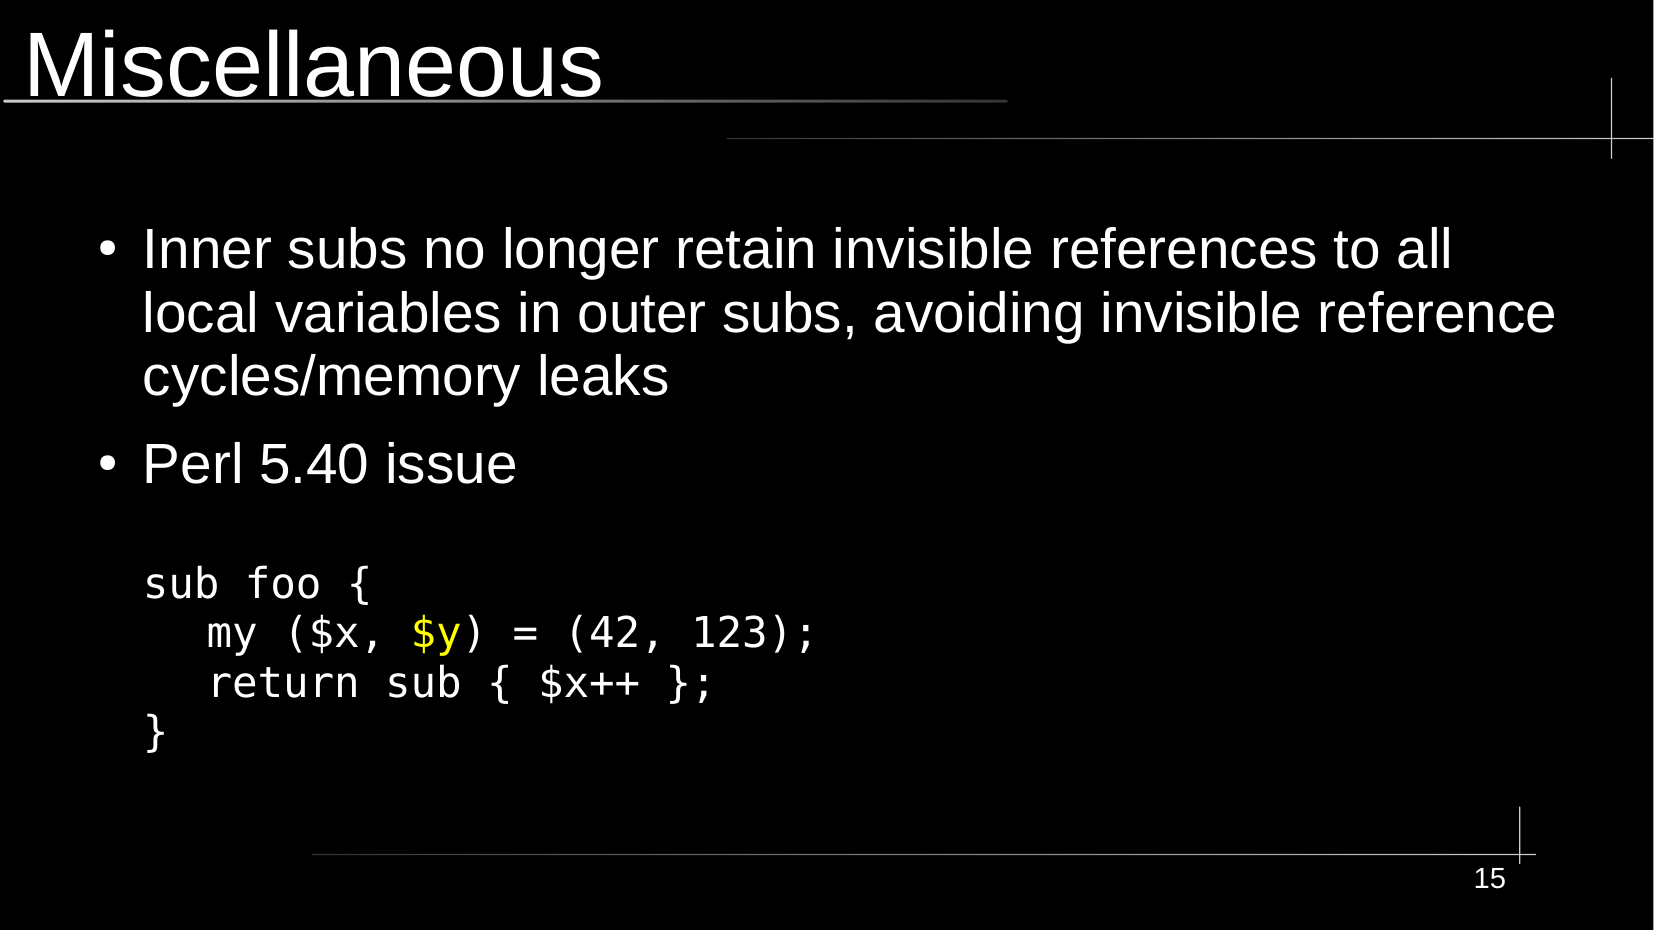

# Miscellaneous
Inner subs no longer retain invisible references to all local variables in outer subs, avoiding invisible reference cycles/memory leaks
Perl 5.40 issue
sub foo {
	my ($x, $y) = (42, 123);
	return sub { $x++ };
}
15